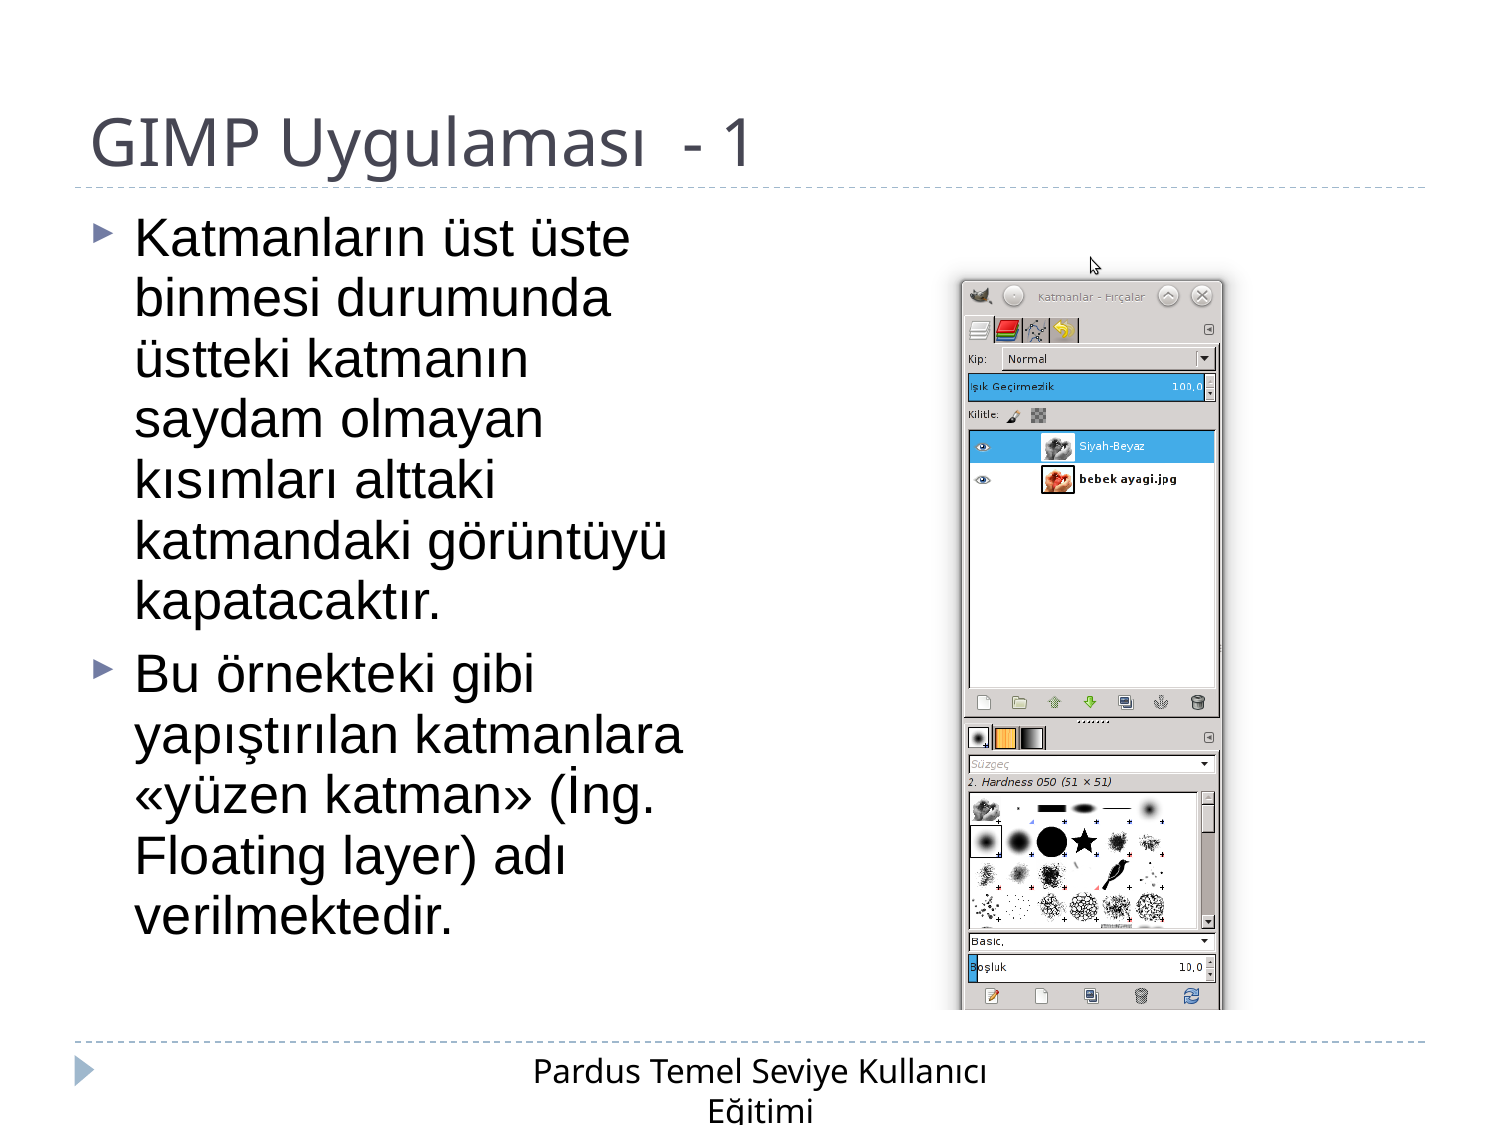

# GIMP Uygulaması - 1
Katmanların üst üste binmesi durumunda üstteki katmanın saydam olmayan kısımları alttaki katmandaki görüntüyü kapatacaktır.
Bu örnekteki gibi yapıştırılan katmanlara «yüzen katman» (İng. Floating layer) adı verilmektedir.